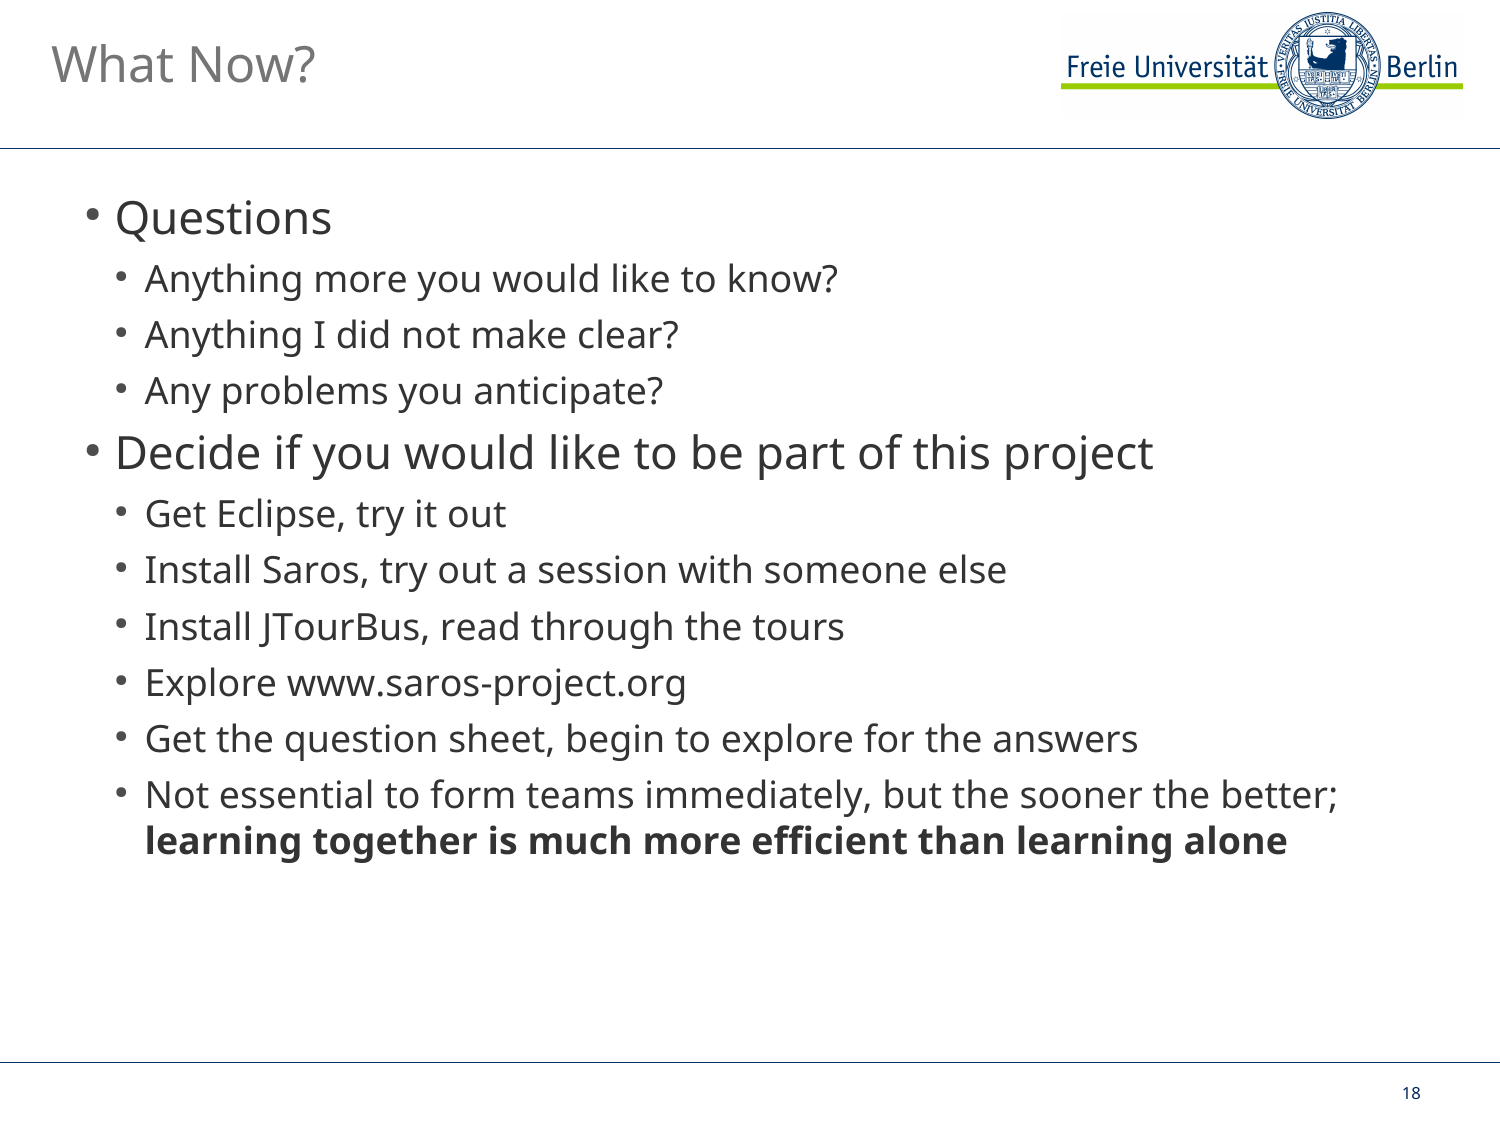

# What Now?
Questions
Anything more you would like to know?
Anything I did not make clear?
Any problems you anticipate?
Decide if you would like to be part of this project
Get Eclipse, try it out
Install Saros, try out a session with someone else
Install JTourBus, read through the tours
Explore www.saros-project.org
Get the question sheet, begin to explore for the answers
Not essential to form teams immediately, but the sooner the better; learning together is much more efficient than learning alone